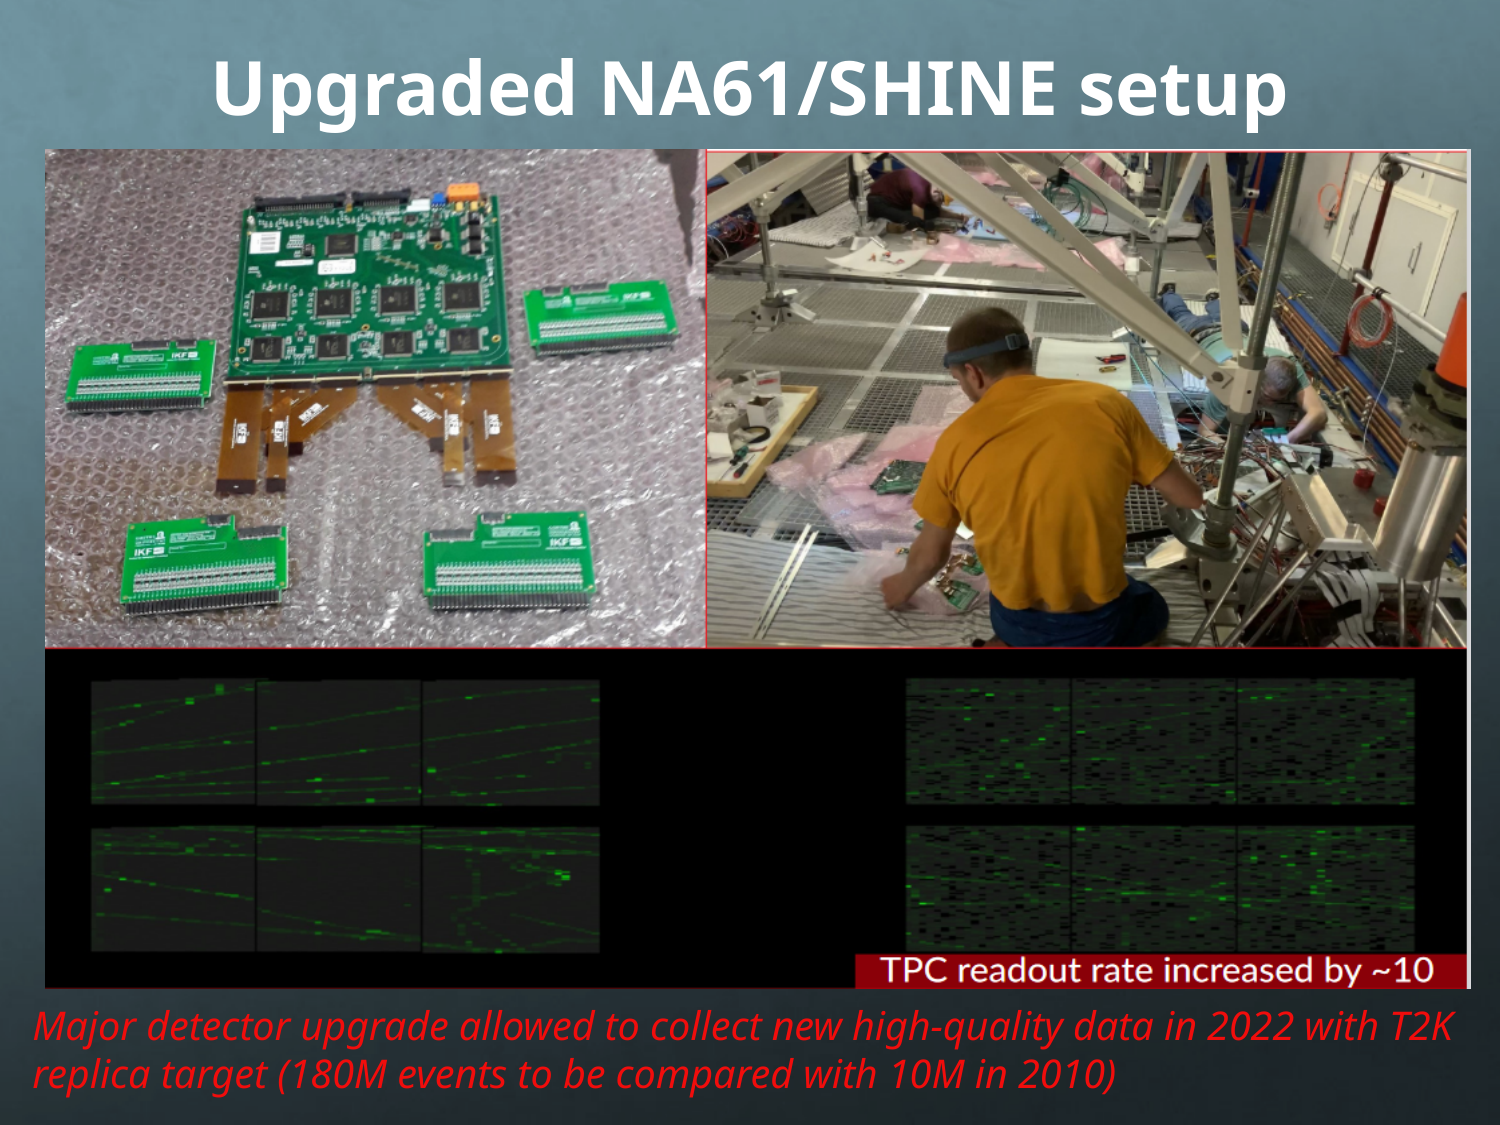

Upgraded NA61/SHINE setup
# Major detector upgrade allowed to collect new high-quality data in 2022 with T2K replica target (180M events to be compared with 10M in 2010)